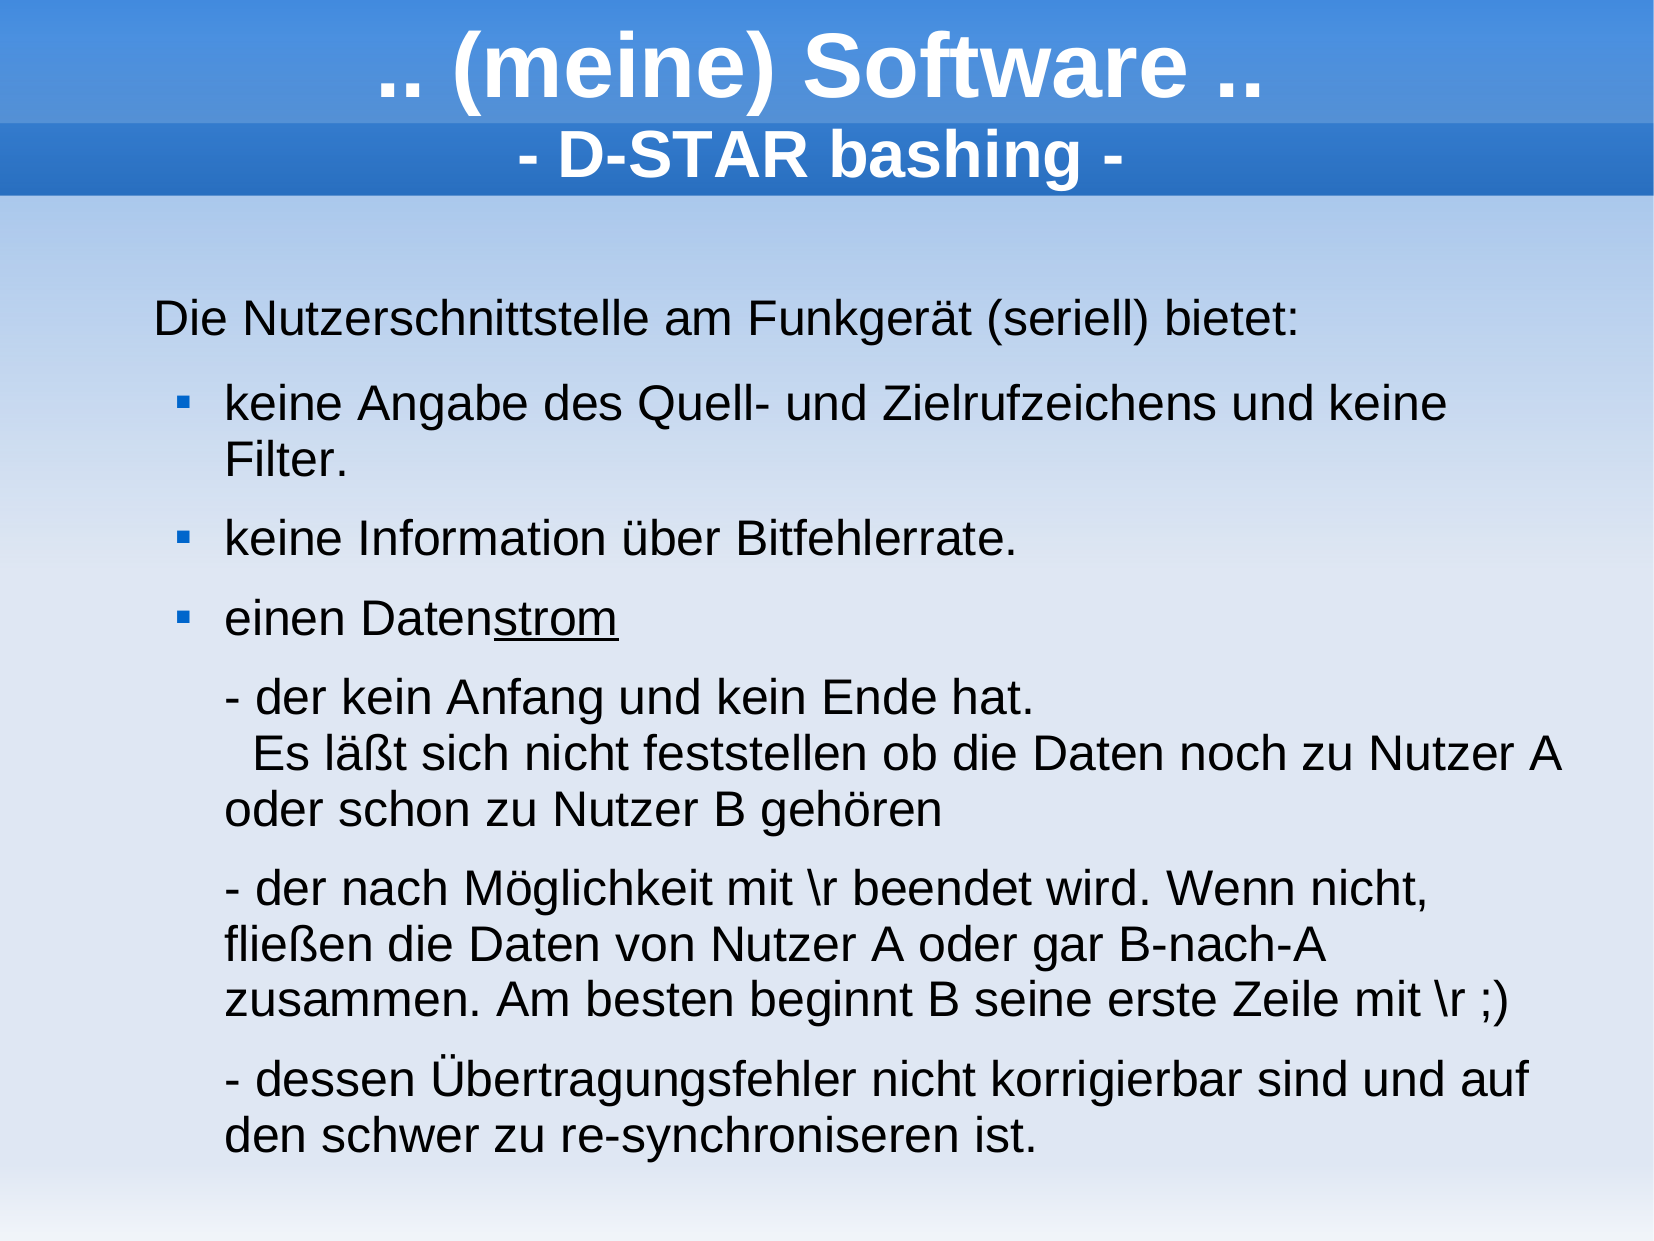

# .. (meine) Software .. - D-STAR bashing -
Die Nutzerschnittstelle am Funkgerät (seriell) bietet:
keine Angabe des Quell- und Zielrufzeichens und keine Filter.
keine Information über Bitfehlerrate.
einen Datenstrom
- der kein Anfang und kein Ende hat.
 Es läßt sich nicht feststellen ob die Daten noch zu Nutzer A oder schon zu Nutzer B gehören
- der nach Möglichkeit mit \r beendet wird. Wenn nicht, fließen die Daten von Nutzer A oder gar B-nach-A zusammen. Am besten beginnt B seine erste Zeile mit \r ;)
- dessen Übertragungsfehler nicht korrigierbar sind und auf den schwer zu re-synchroniseren ist.